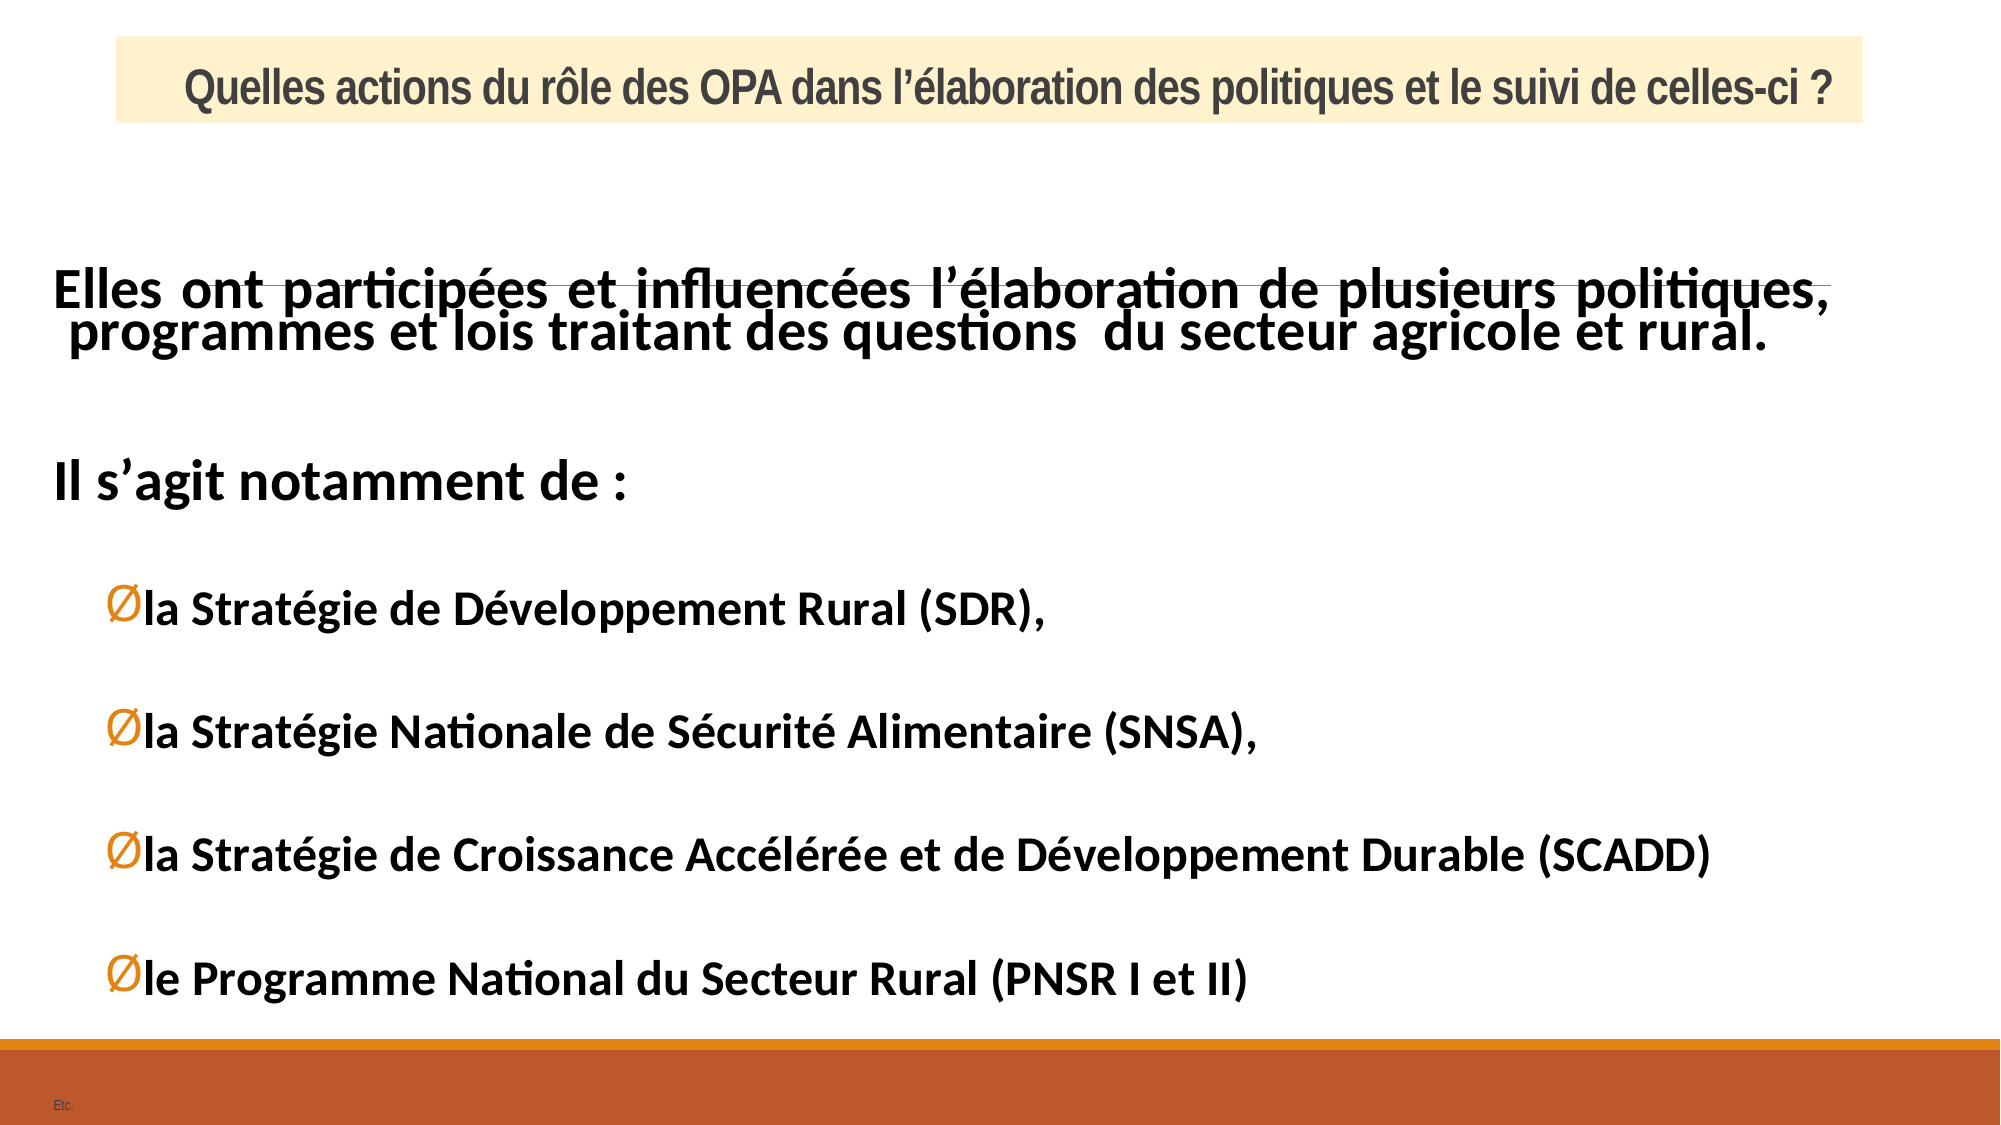

# Quelles actions du rôle des OPA dans l’élaboration des politiques et le suivi de celles-ci ?
Elles ont participées et influencées l’élaboration de plusieurs politiques, programmes et lois traitant des questions du secteur agricole et rural.
Il s’agit notamment de :
la Stratégie de Développement Rural (SDR),
la Stratégie Nationale de Sécurité Alimentaire (SNSA),
la Stratégie de Croissance Accélérée et de Développement Durable (SCADD)
le Programme National du Secteur Rural (PNSR I et II)
Etc.